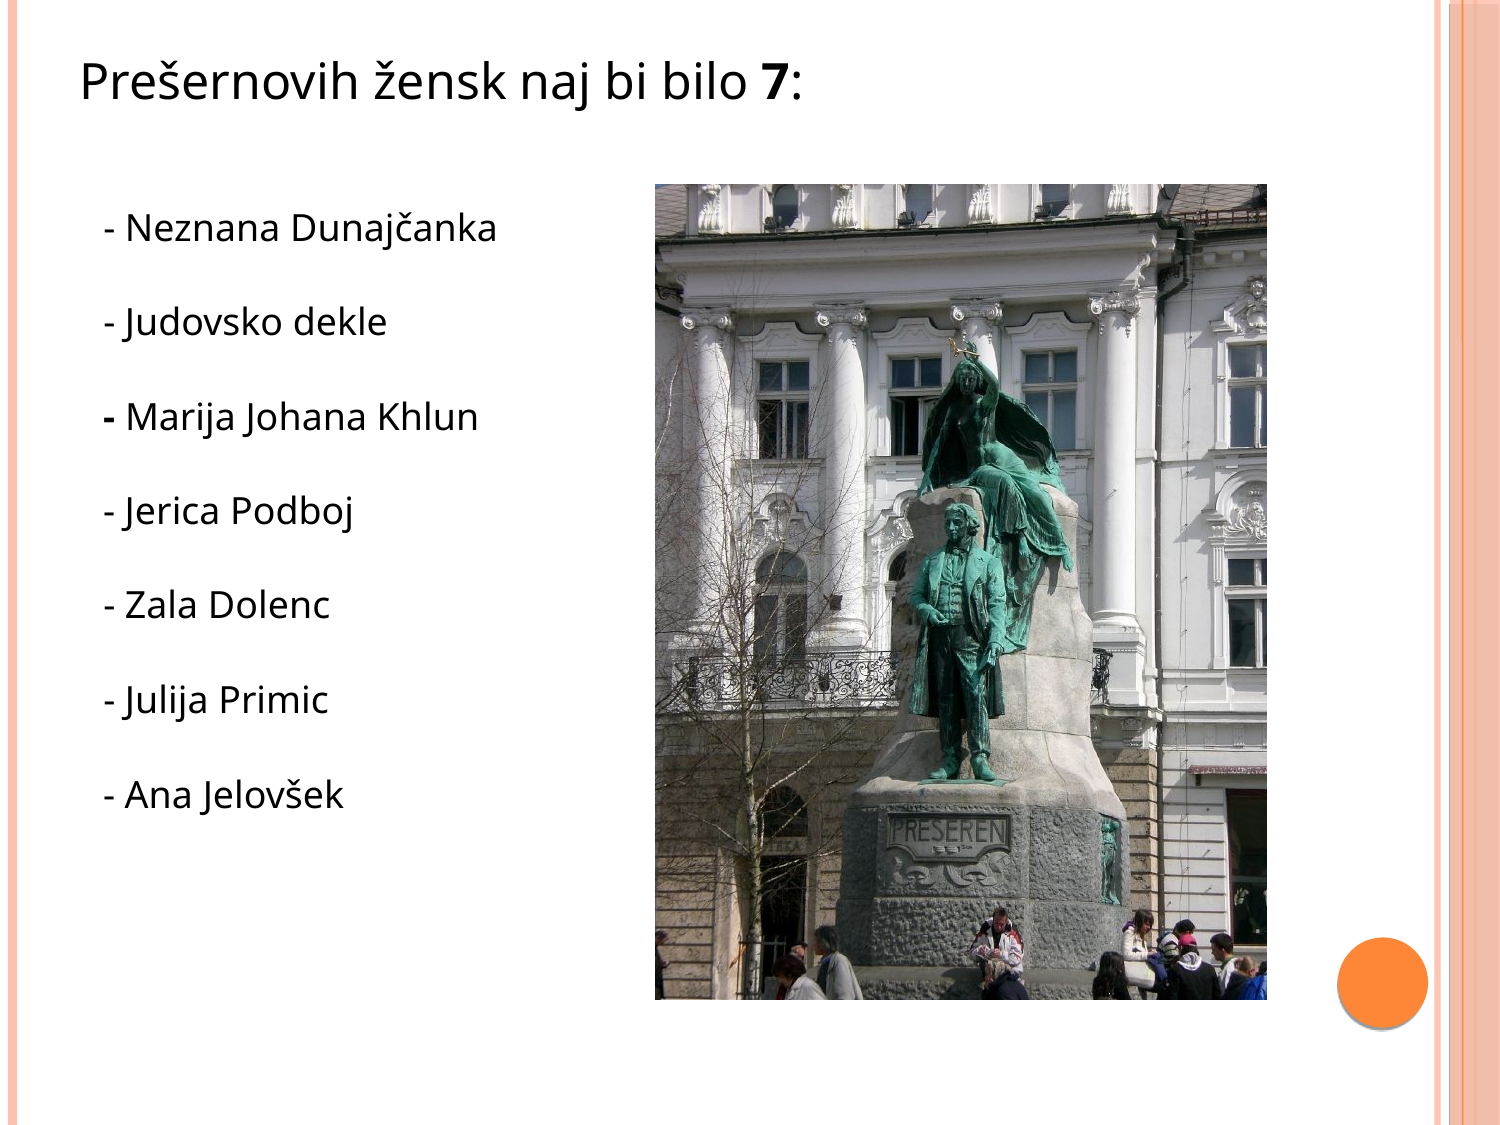

Prešernovih žensk naj bi bilo 7:
- Neznana Dunajčanka
- Judovsko dekle
- Marija Johana Khlun
- Jerica Podboj
- Zala Dolenc
- Julija Primic
- Ana Jelovšek